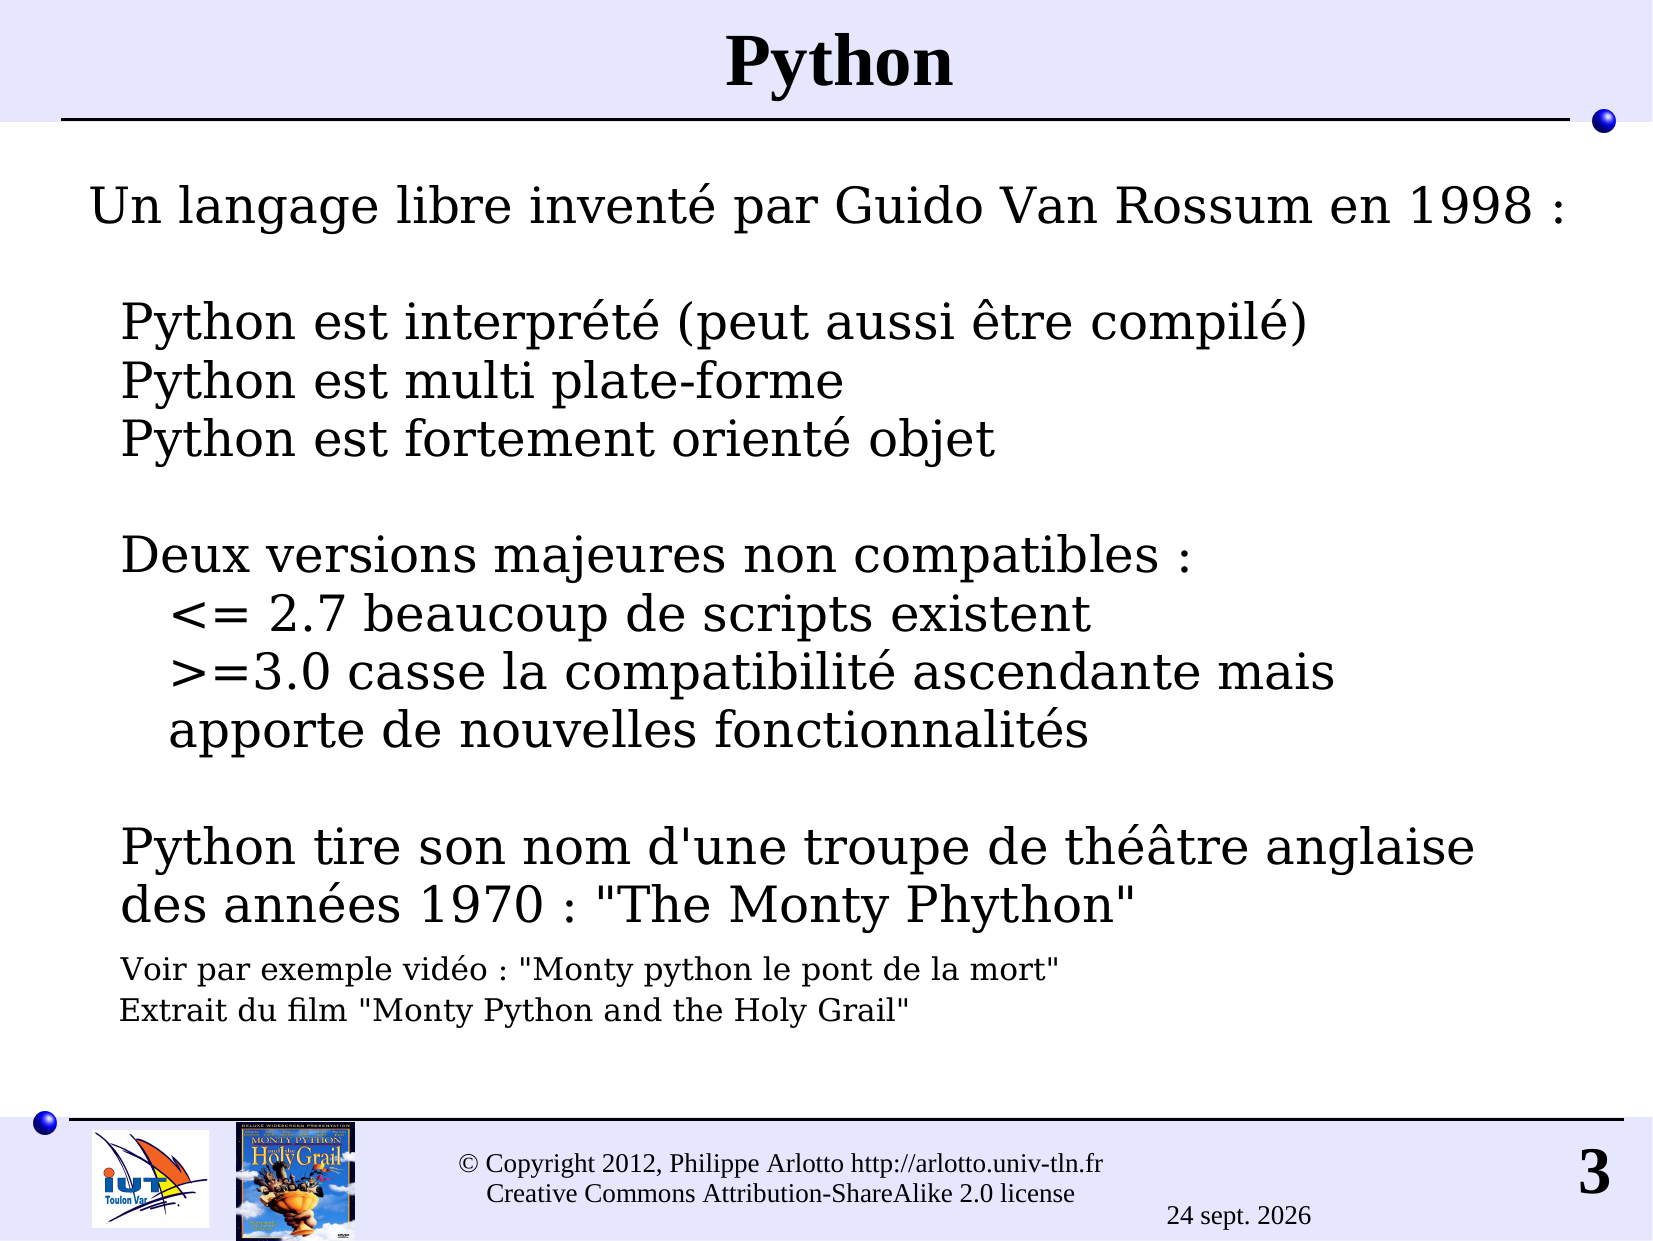

# Python
Un langage libre inventé par Guido Van Rossum en 1998 :
 Python est interprété (peut aussi être compilé)
 Python est multi plate-forme
 Python est fortement orienté objet
 Deux versions majeures non compatibles :
 <= 2.7 beaucoup de scripts existent
 >=3.0 casse la compatibilité ascendante mais
 apporte de nouvelles fonctionnalités
 Python tire son nom d'une troupe de théâtre anglaise
 des années 1970 : "The Monty Phython"
 Voir par exemple vidéo : "Monty python le pont de la mort"
 Extrait du film "Monty Python and the Holy Grail"